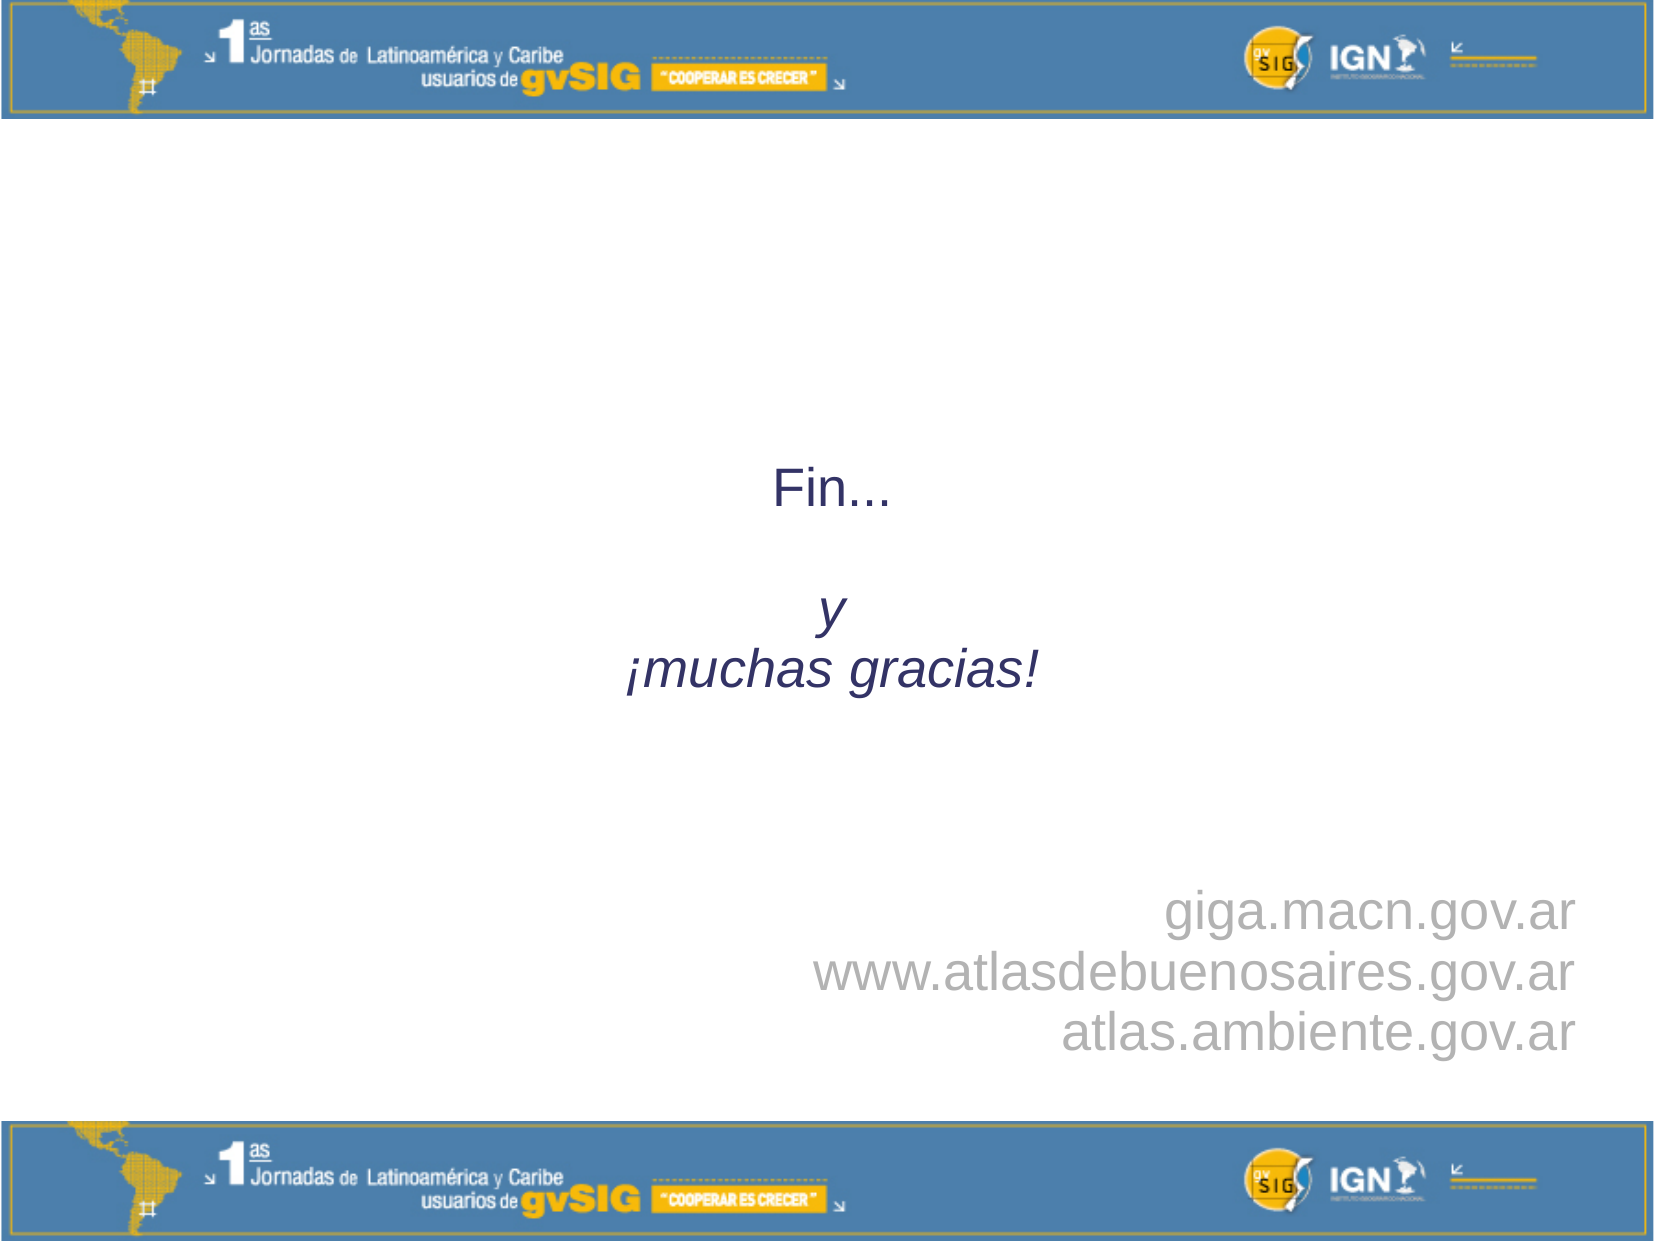

Fin...
y
¡muchas gracias!
giga.macn.gov.ar
www.atlasdebuenosaires.gov.ar
atlas.ambiente.gov.ar